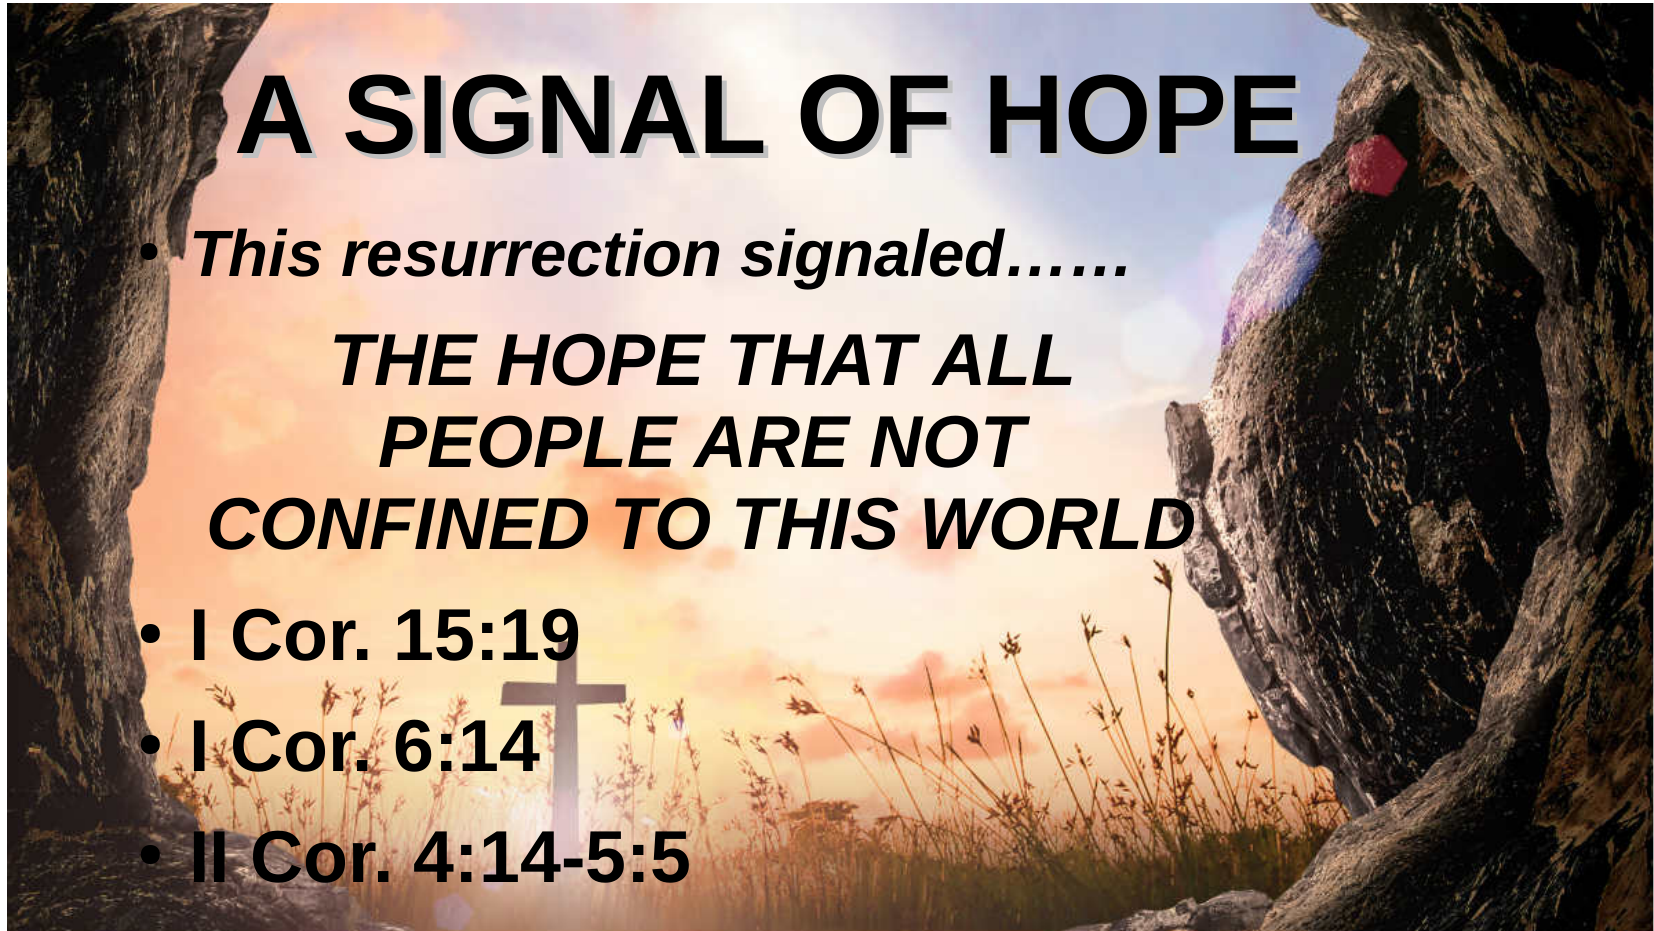

# A SIGNAL OF HOPE
This resurrection signaled……
THE HOPE THAT ALL PEOPLE ARE NOT CONFINED TO THIS WORLD
I Cor. 15:19
I Cor. 6:14
II Cor. 4:14-5:5